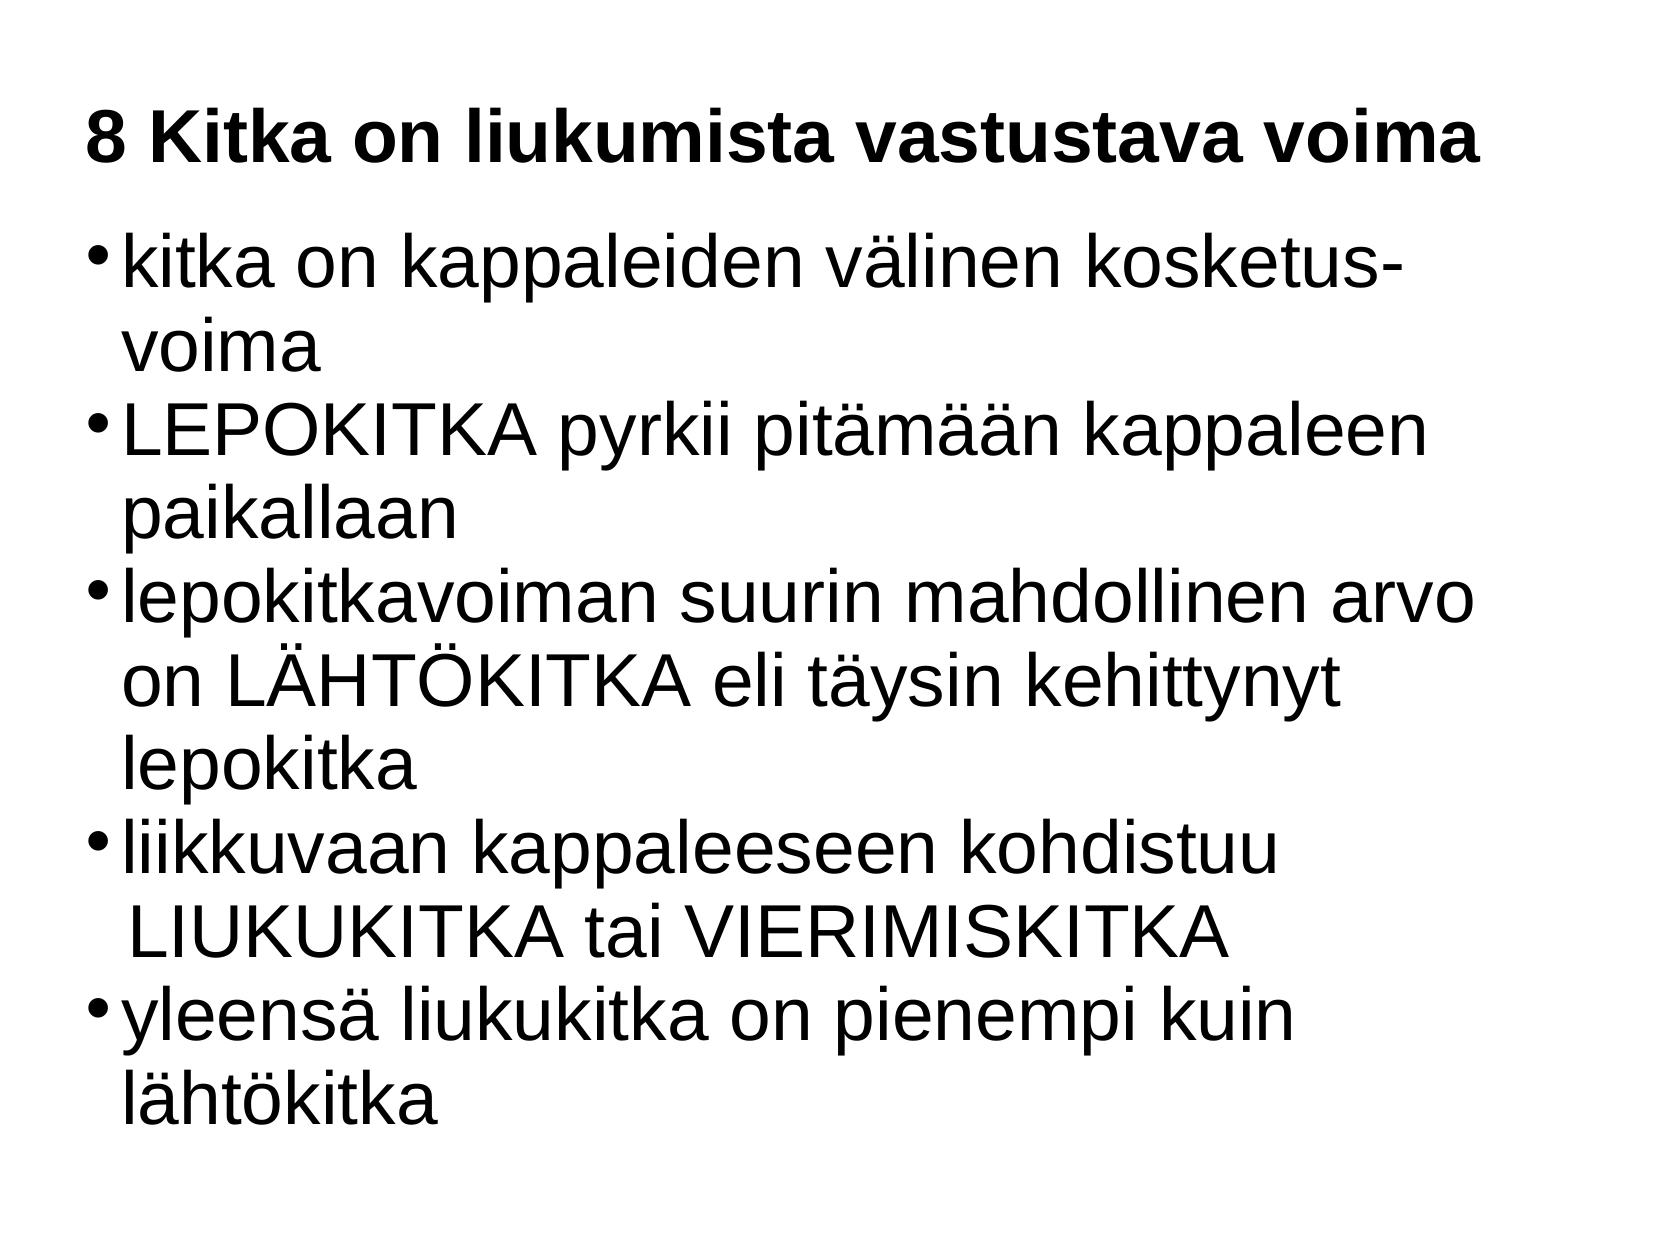

8 Kitka on liukumista vastustava voima
kitka on kappaleiden välinen kosketus-voima
LEPOKITKA pyrkii pitämään kappaleen paikallaan
lepokitkavoiman suurin mahdollinen arvo on LÄHTÖKITKA eli täysin kehittynyt lepokitka
liikkuvaan kappaleeseen kohdistuu
 LIUKUKITKA tai VIERIMISKITKA
yleensä liukukitka on pienempi kuin lähtökitka